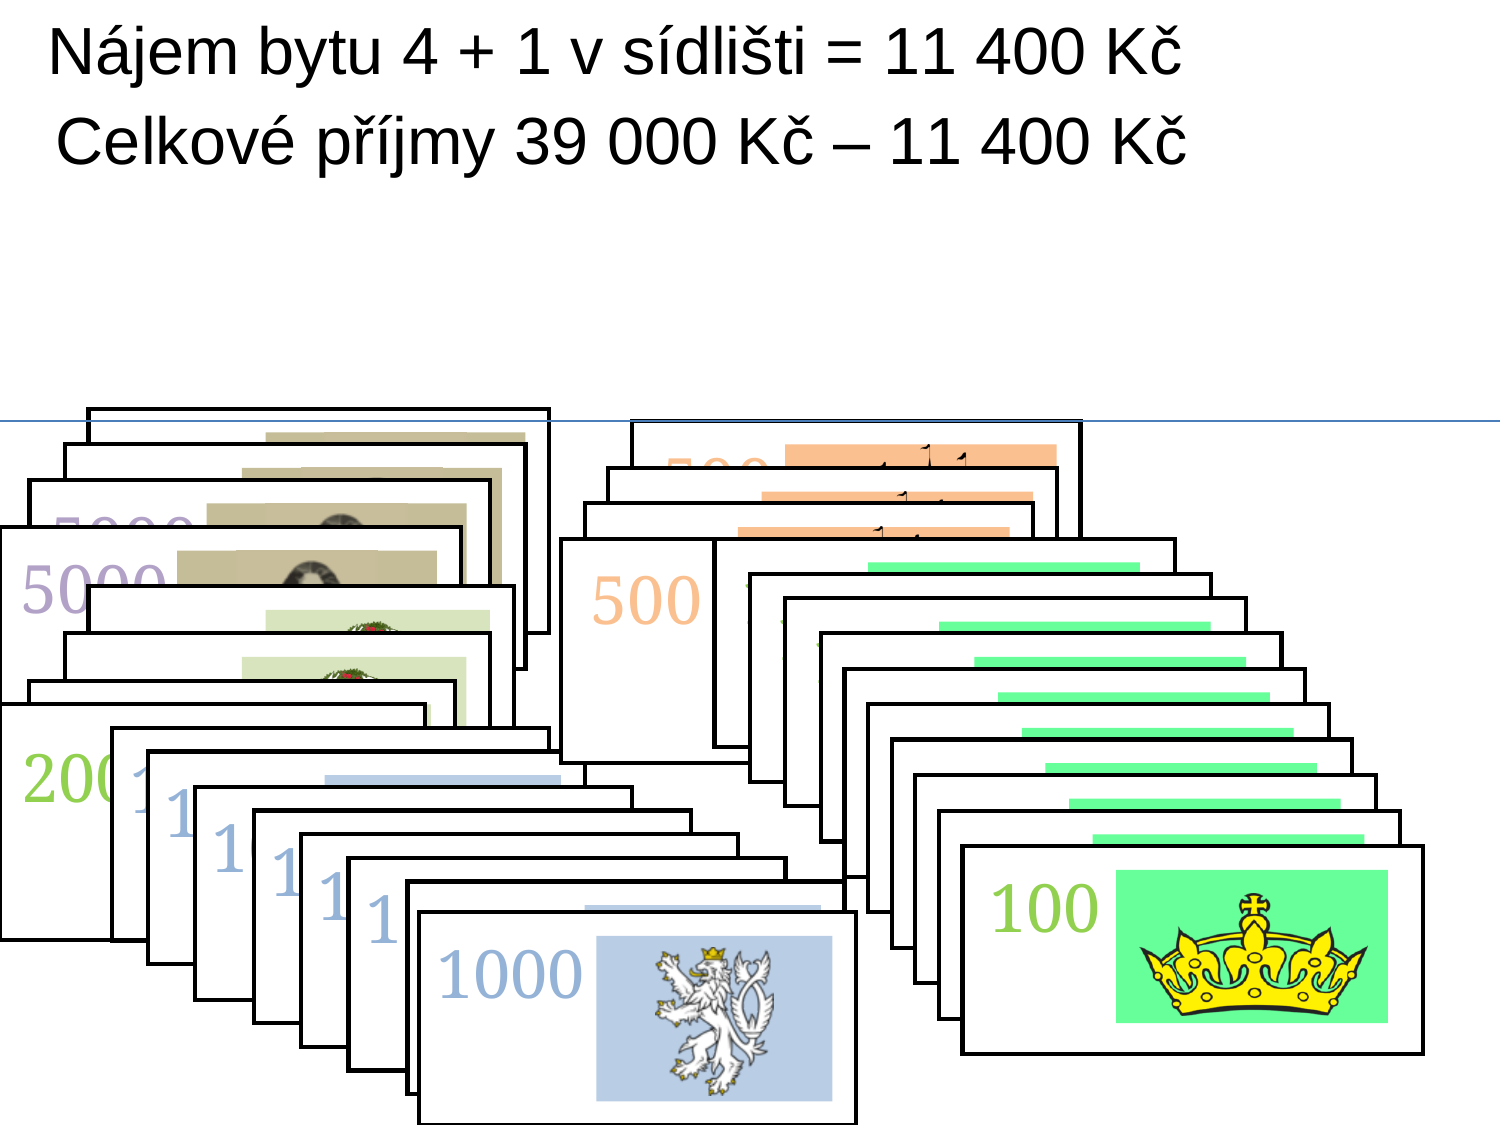

Nájem bytu 4 + 1 v sídlišti = 11 400 Kč
Celkové příjmy 39 000 Kč – 11 400 Kč
5000
500
5000
500
5000
500
5000
500
100
100
2000
100
2000
100
100
2000
2000
100
1000
100
1000
100
1000
1000
100
1000
100
1000
1000
1000